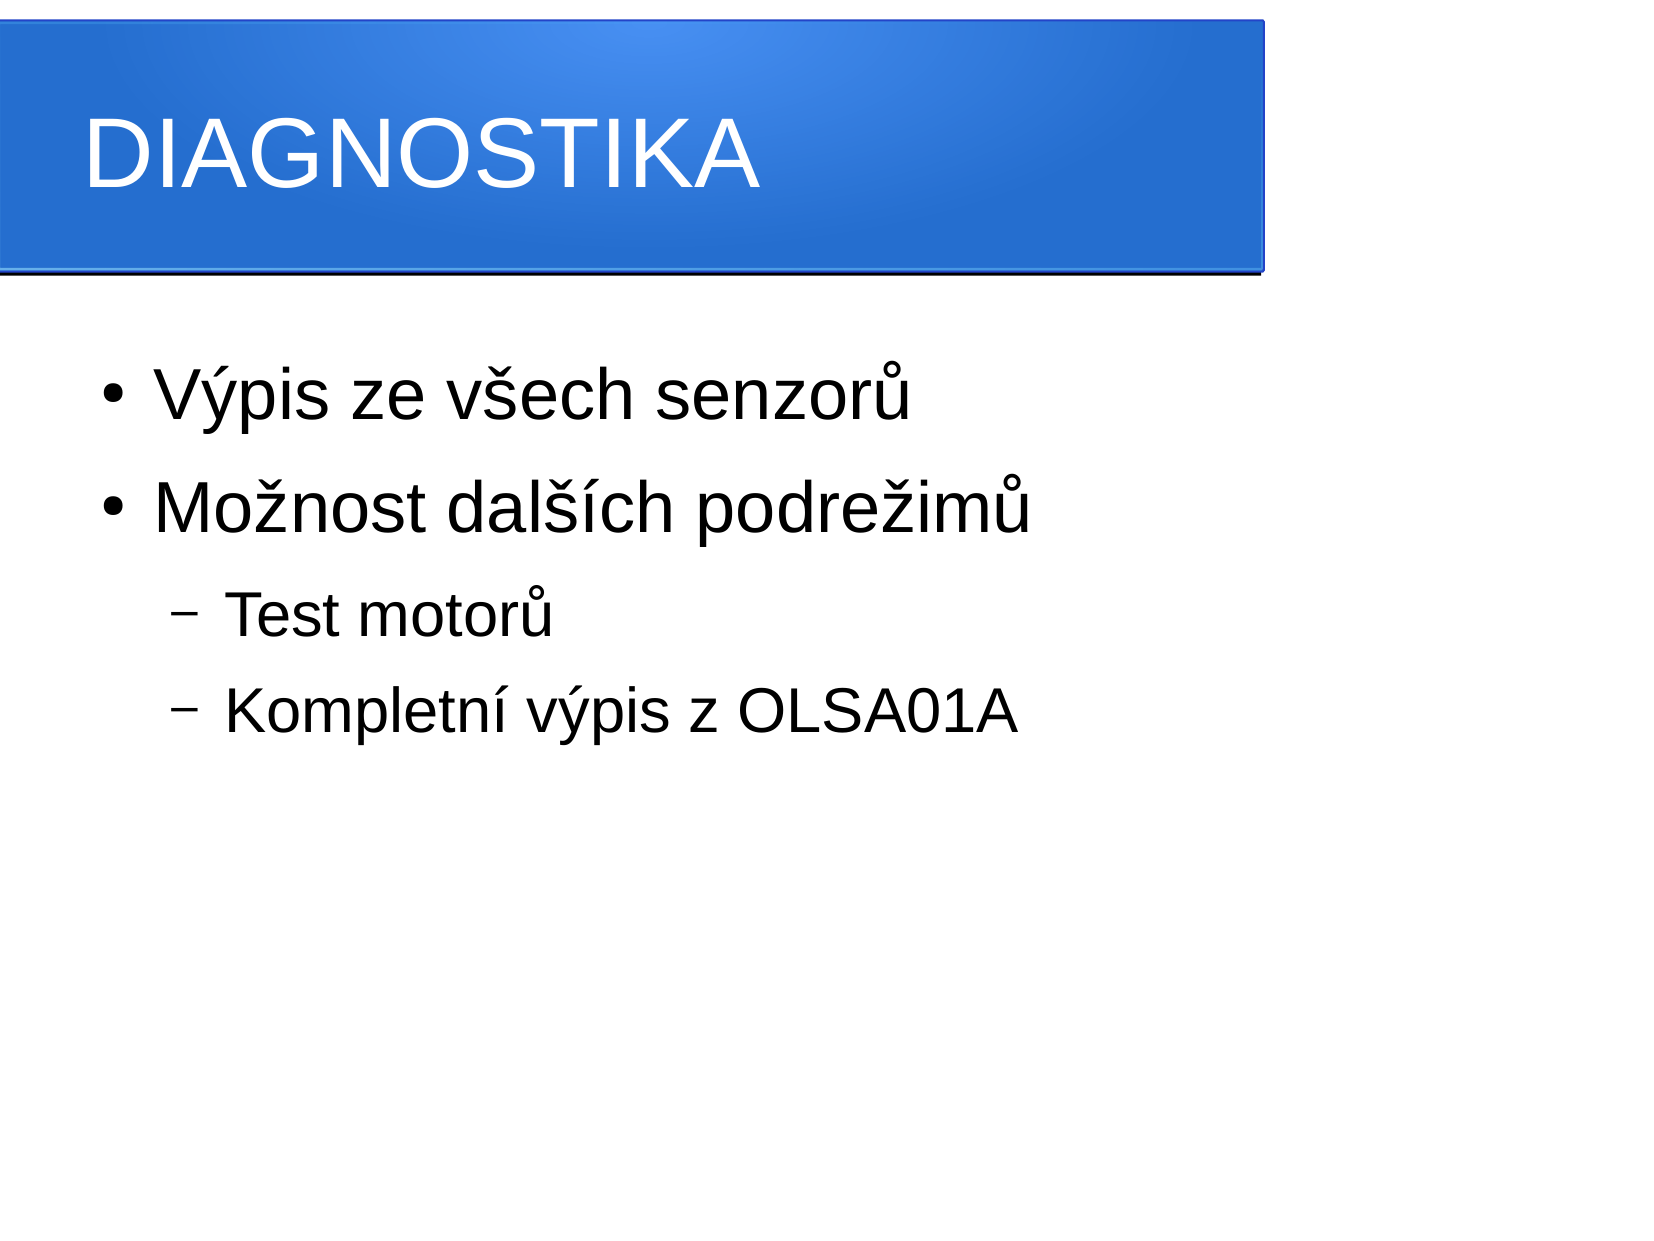

# DIAGNOSTIKA
Výpis ze všech senzorů
Možnost dalších podrežimů
Test motorů
Kompletní výpis z OLSA01A